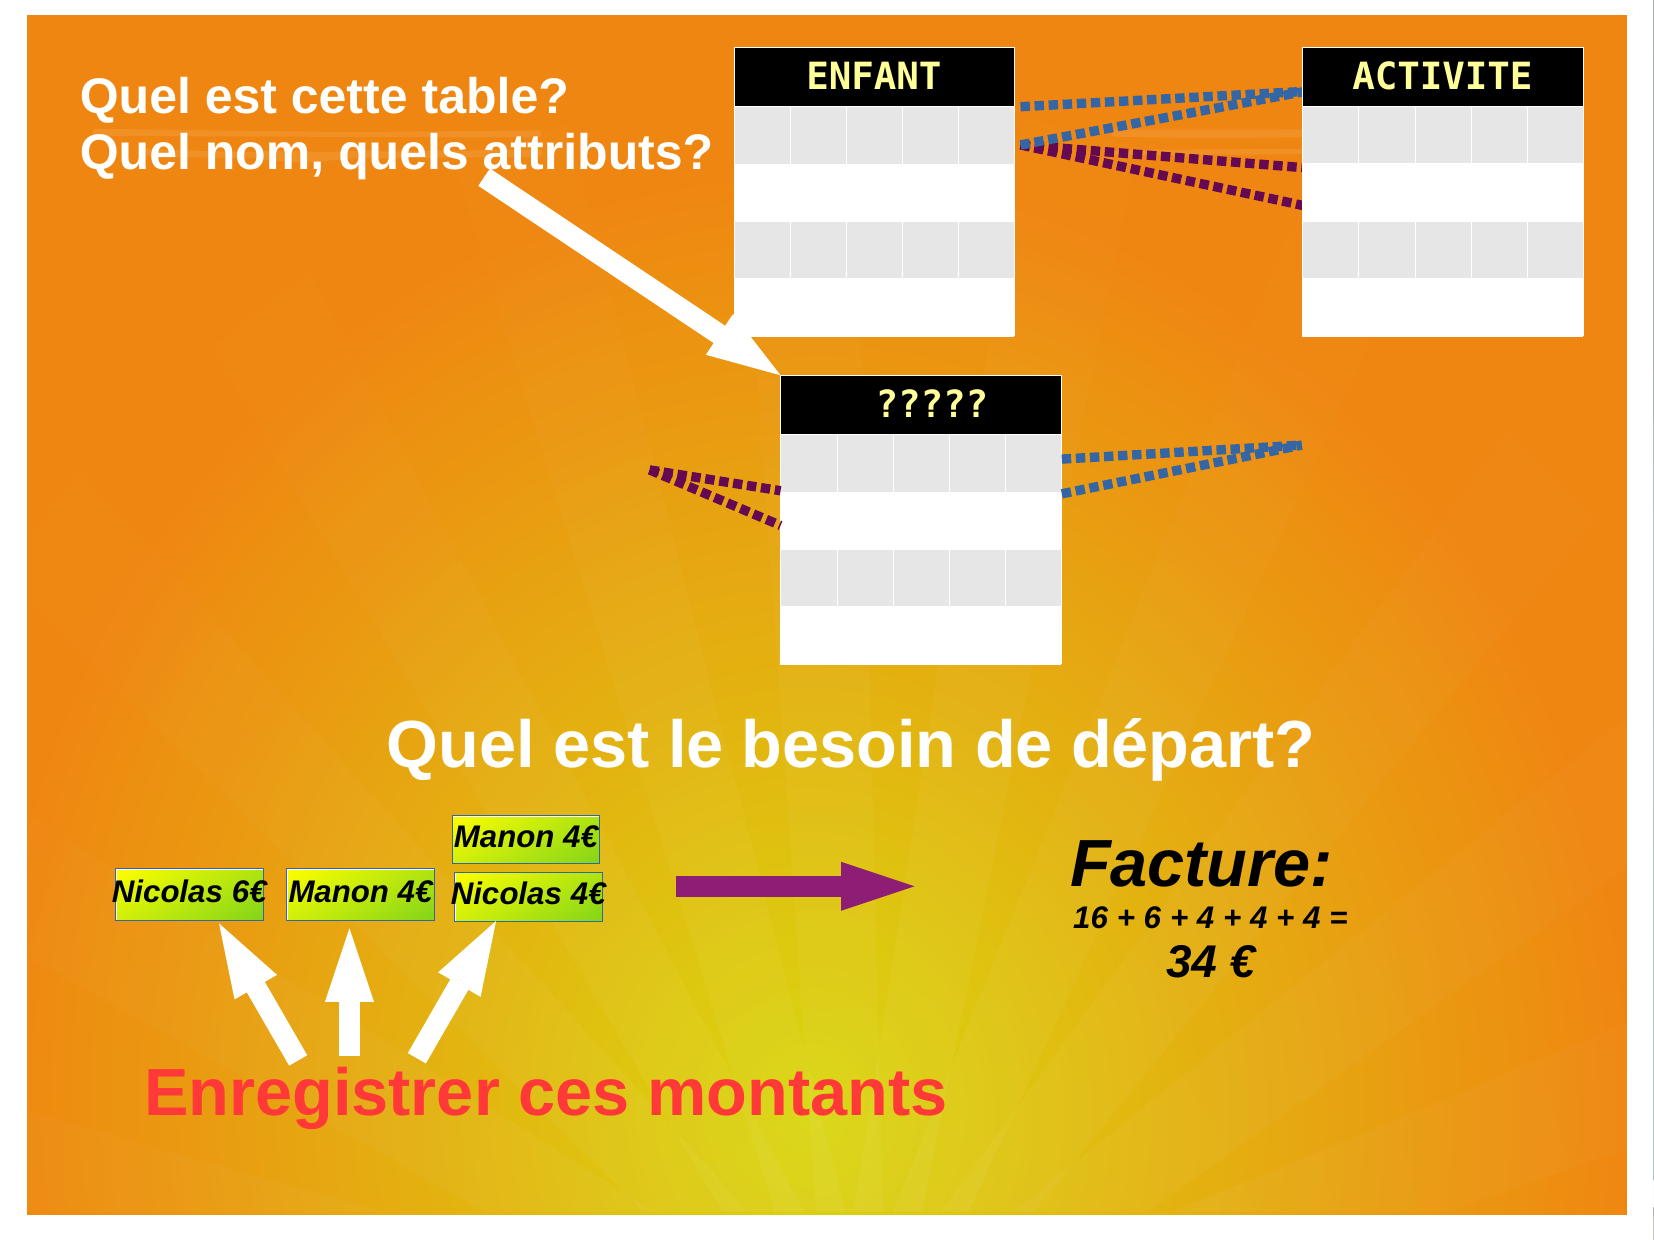

| ACTIVITE | | | | |
| --- | --- | --- | --- | --- |
| | | | | |
| | | | | |
| | | | | |
| | | | | |
| ENFANT | | | | |
| --- | --- | --- | --- | --- |
| | | | | |
| | | | | |
| | | | | |
| | | | | |
Quel est cette table?
Quel nom, quels attributs?
| ????? | | | | |
| --- | --- | --- | --- | --- |
| | | | | |
| | | | | |
| | | | | |
| | | | | |
Quel est le besoin de départ?
Facture:
16 + 6 + 4 + 4 + 4 =
34 €
Manon 4€
Nicolas 6€
Manon 4€
Nicolas 4€
Enregistrer ces montants